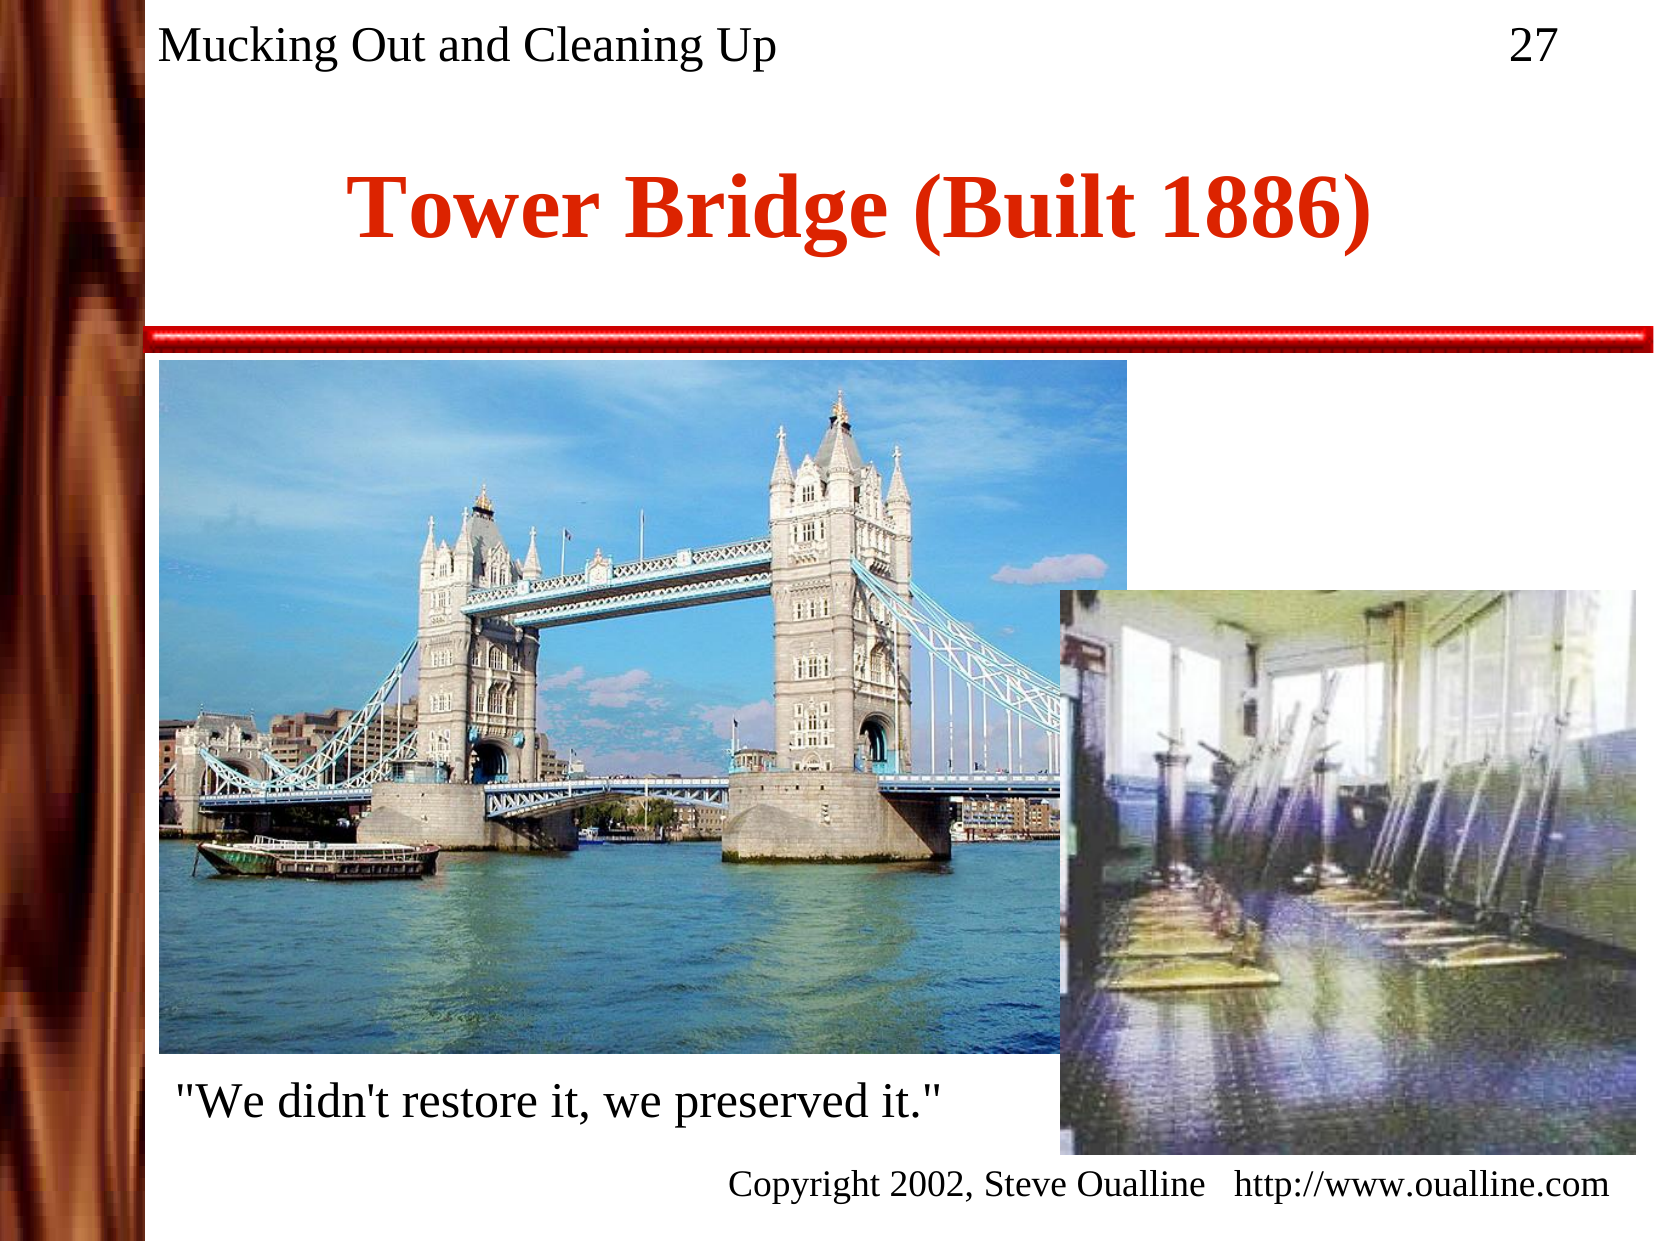

# Tower Bridge (Built 1886)
"We didn't restore it, we preserved it."